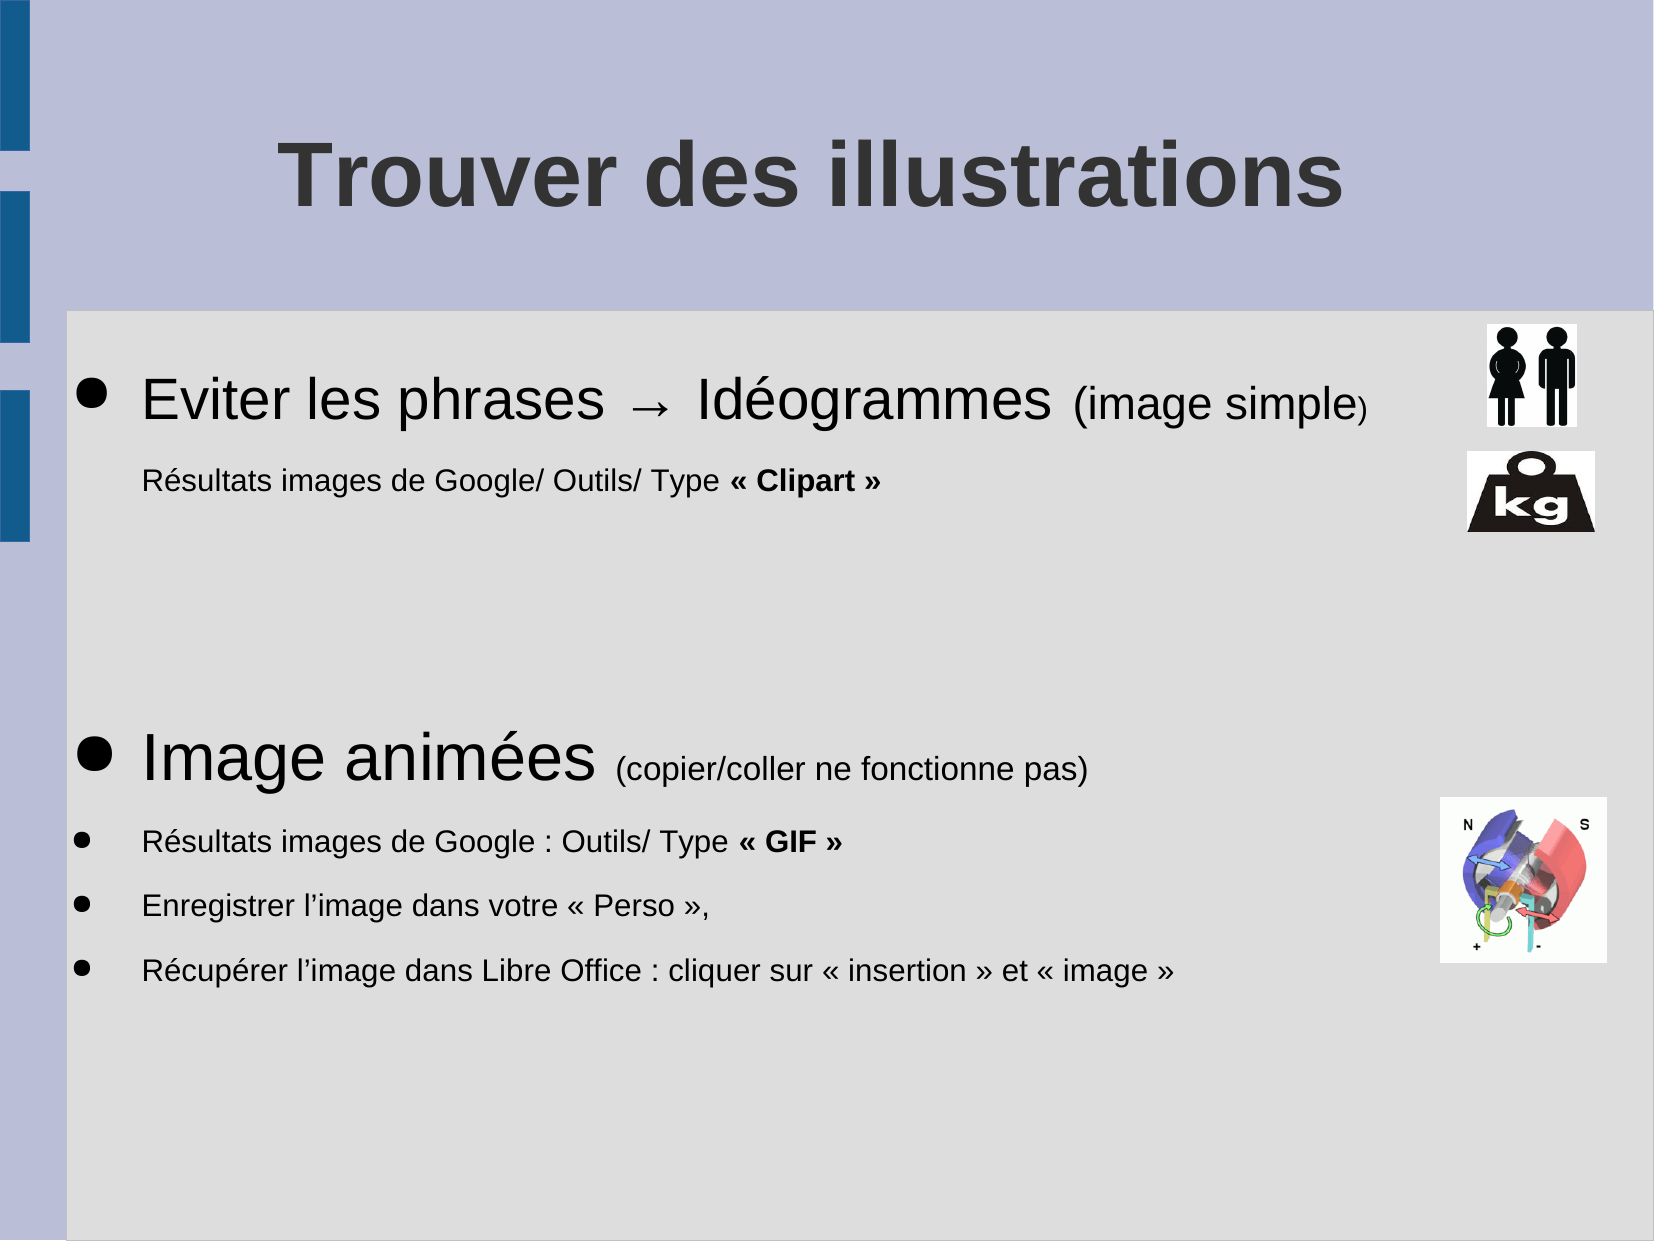

# Trouver des illustrations
Eviter les phrases → Idéogrammes (image simple)
Résultats images de Google/ Outils/ Type « Clipart »
Image animées (copier/coller ne fonctionne pas)
Résultats images de Google : Outils/ Type « GIF »
Enregistrer l’image dans votre « Perso »,
Récupérer l’image dans Libre Office : cliquer sur « insertion » et « image »